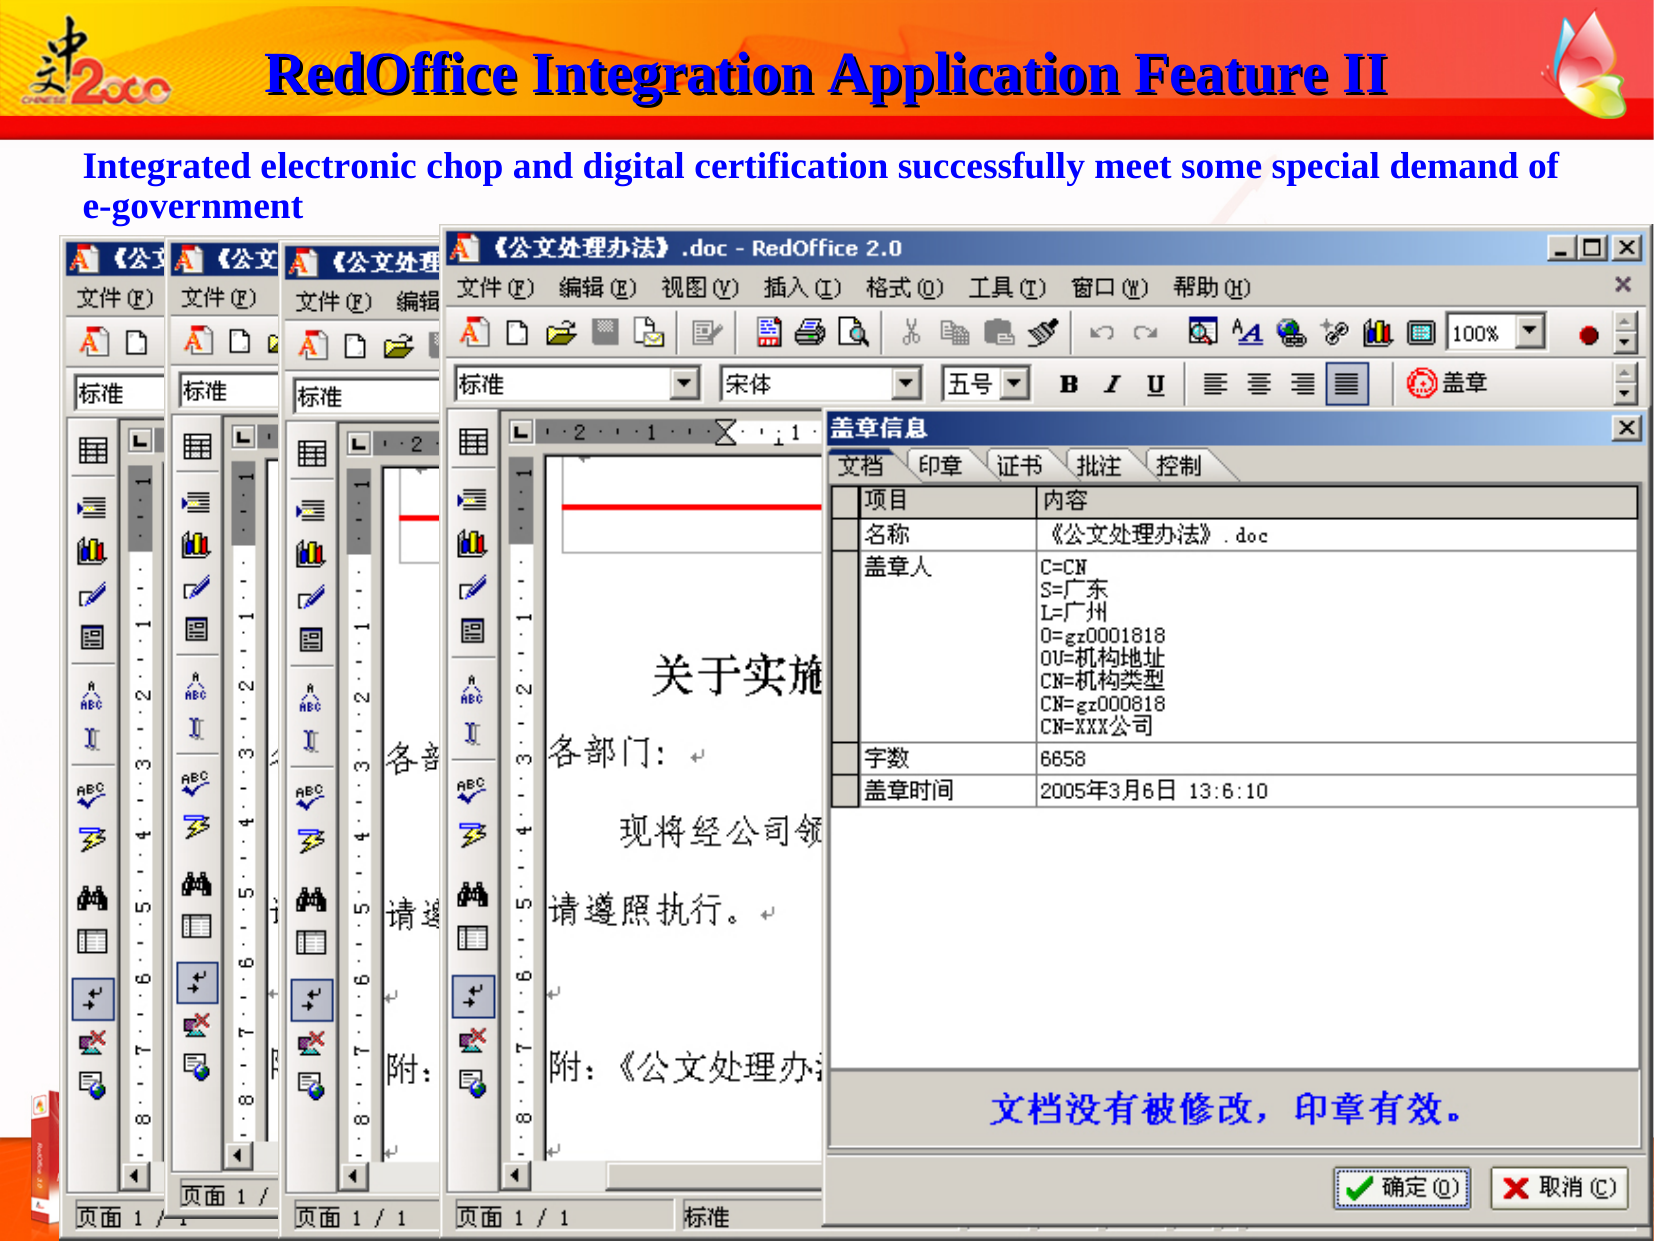

RedOffice Integration Application Feature II
Integrated electronic chop and digital certification successfully meet some special demand of e-government